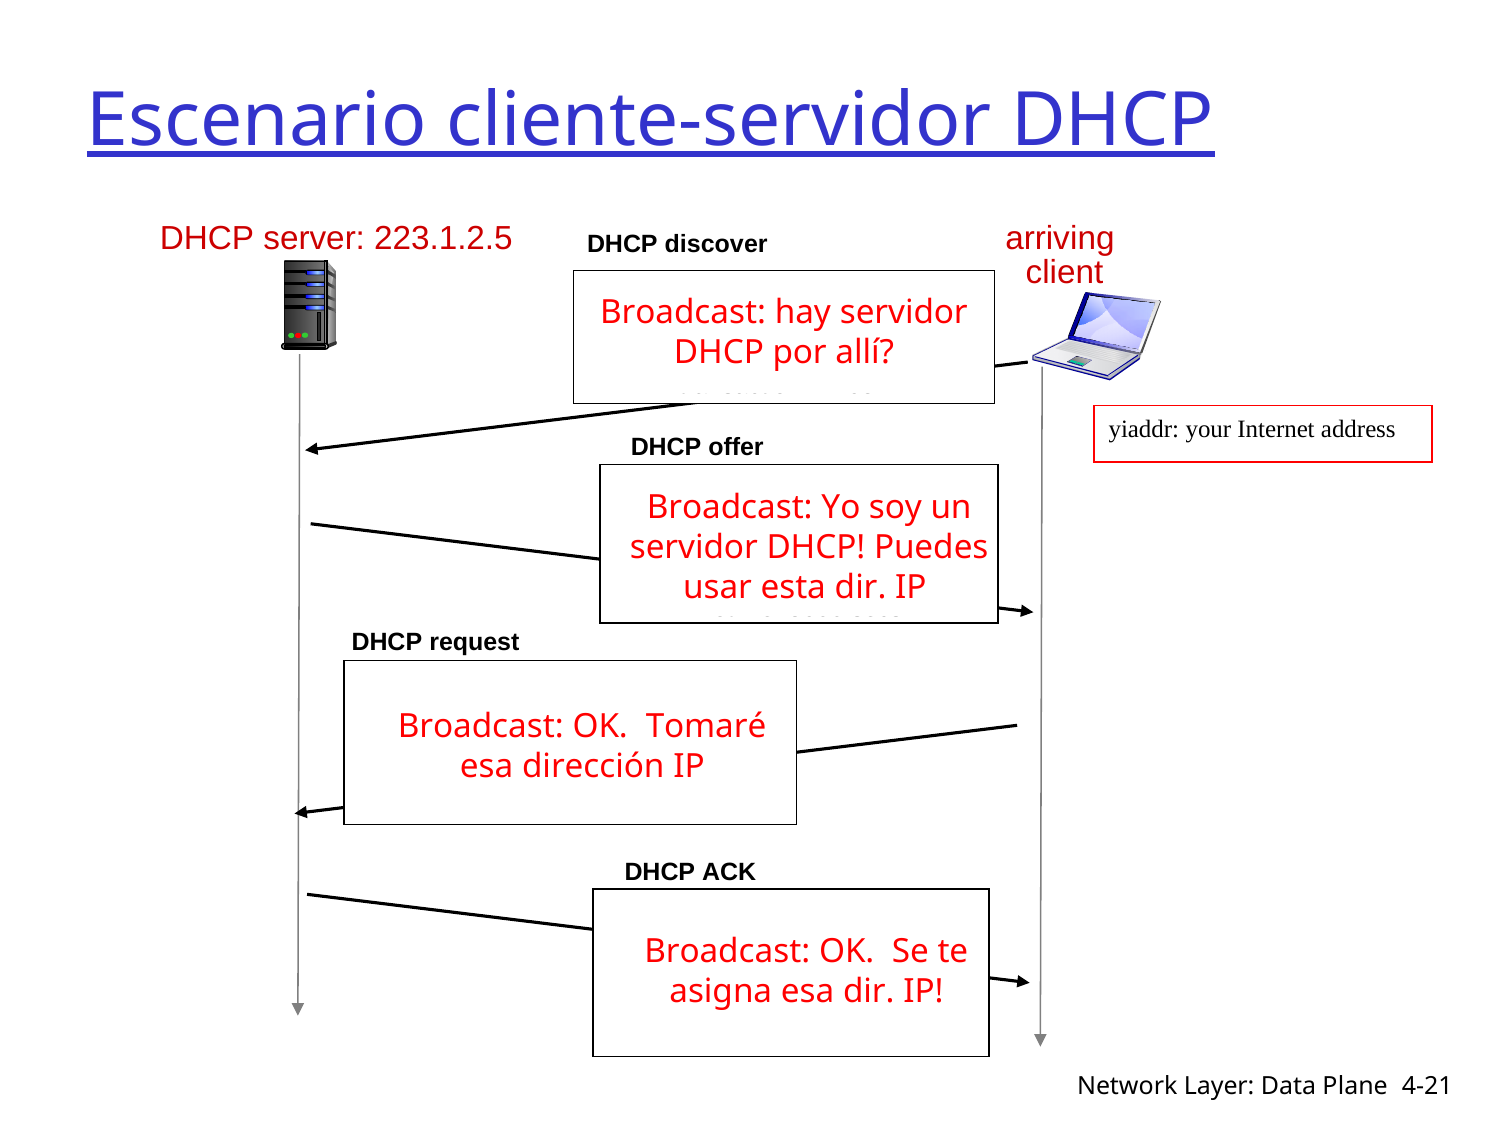

# Escenario cliente-servidor DHCP
DHCP server: 223.1.2.5
arriving
 client
DHCP discover
src : 0.0.0.0, 68
dest.: 255.255.255.255,67
yiaddr: 0.0.0.0
transaction ID: 654
Broadcast: hay servidor DHCP por allí?
yiaddr: your Internet address
DHCP offer
src: 223.1.2.5, 67
dest: 255.255.255.255, 68
yiaddrr: 223.1.2.4
transaction ID: 654
lifetime: 3600 secs
Broadcast: Yo soy un servidor DHCP! Puedes usar esta dir. IP
DHCP request
src: 0.0.0.0, 68
dest:: 255.255.255.255, 67
yiaddrr: 223.1.2.4
transaction ID: 655
lifetime: 3600 secs
Broadcast: OK. Tomaré esa dirección IP
DHCP ACK
src: 223.1.2.5, 67
dest: 255.255.255.255, 68
yiaddrr: 223.1.2.4
transaction ID: 655
lifetime: 3600 secs
Broadcast: OK. Se te asigna esa dir. IP!
Network Layer: Data Plane